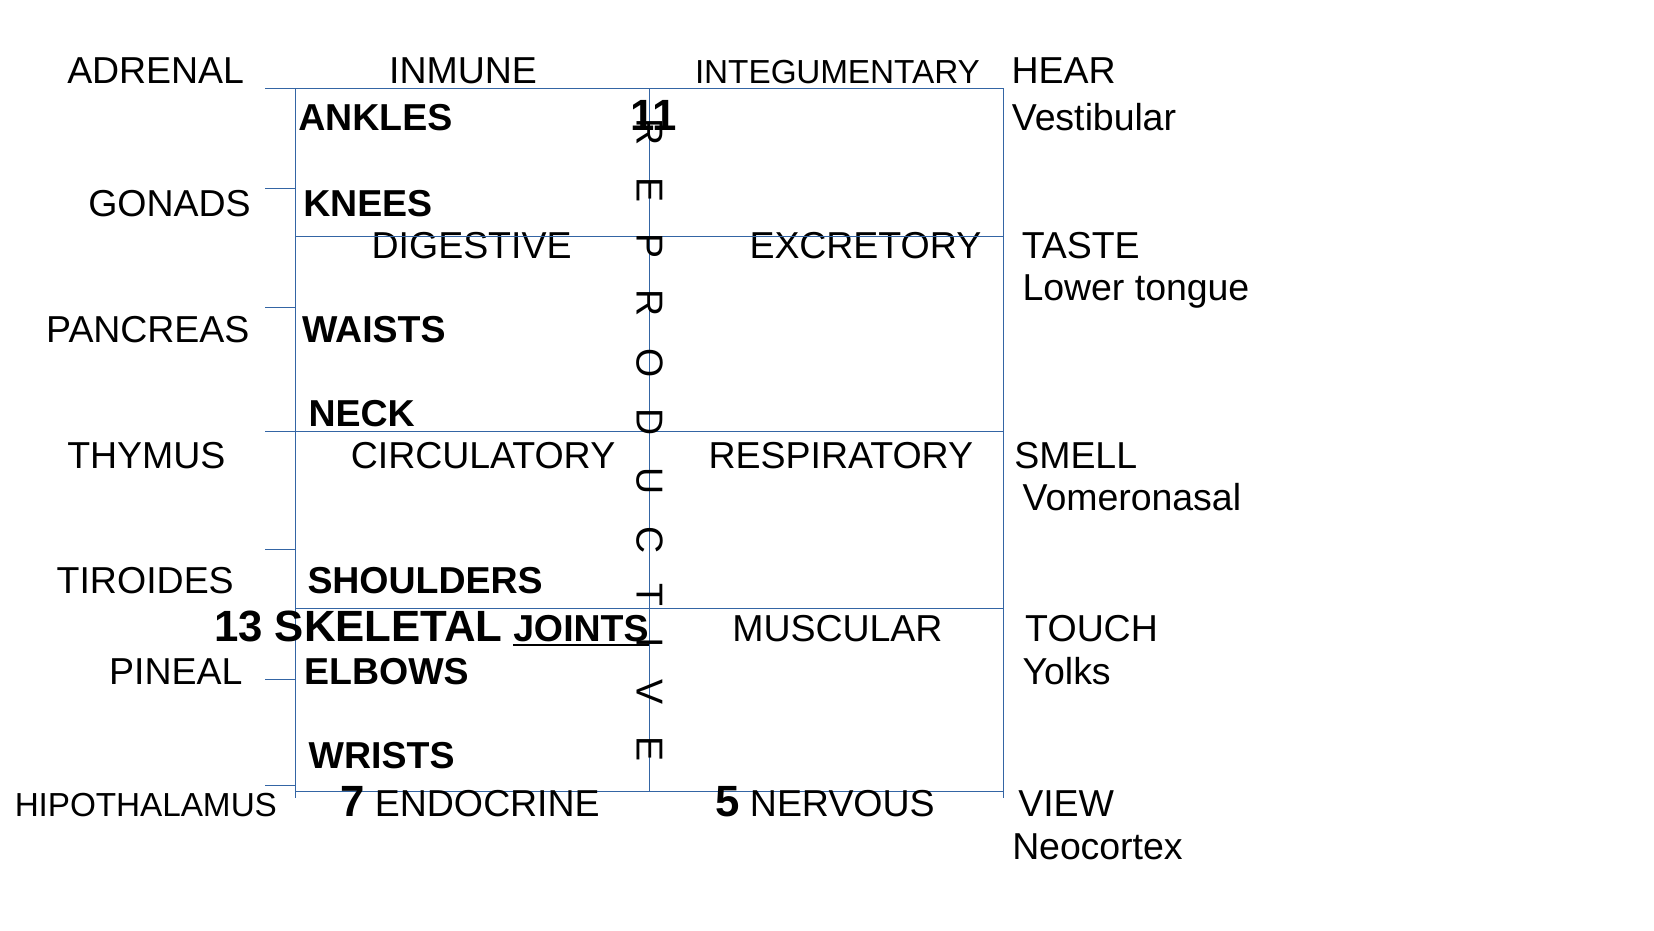

ADRENAL INMUNE INTEGUMENTARY HEAR
 ANKLES 11 Vestibular
 GONADS KNEES
 DIGESTIVE EXCRETORY TASTE
 Lower tongue
 PANCREAS WAISTS
 NECK
 THYMUS CIRCULATORY RESPIRATORY SMELL
 Vomeronasal
 TIROIDES SHOULDERS
 13 SKELETAL JOINTS MUSCULAR TOUCH
 PINEAL ELBOWS Yolks
 WRISTS
HIPOTHALAMUS 7 ENDOCRINE 5 NERVOUS VIEW
 Neocortex
R E P R O D U C T I V E